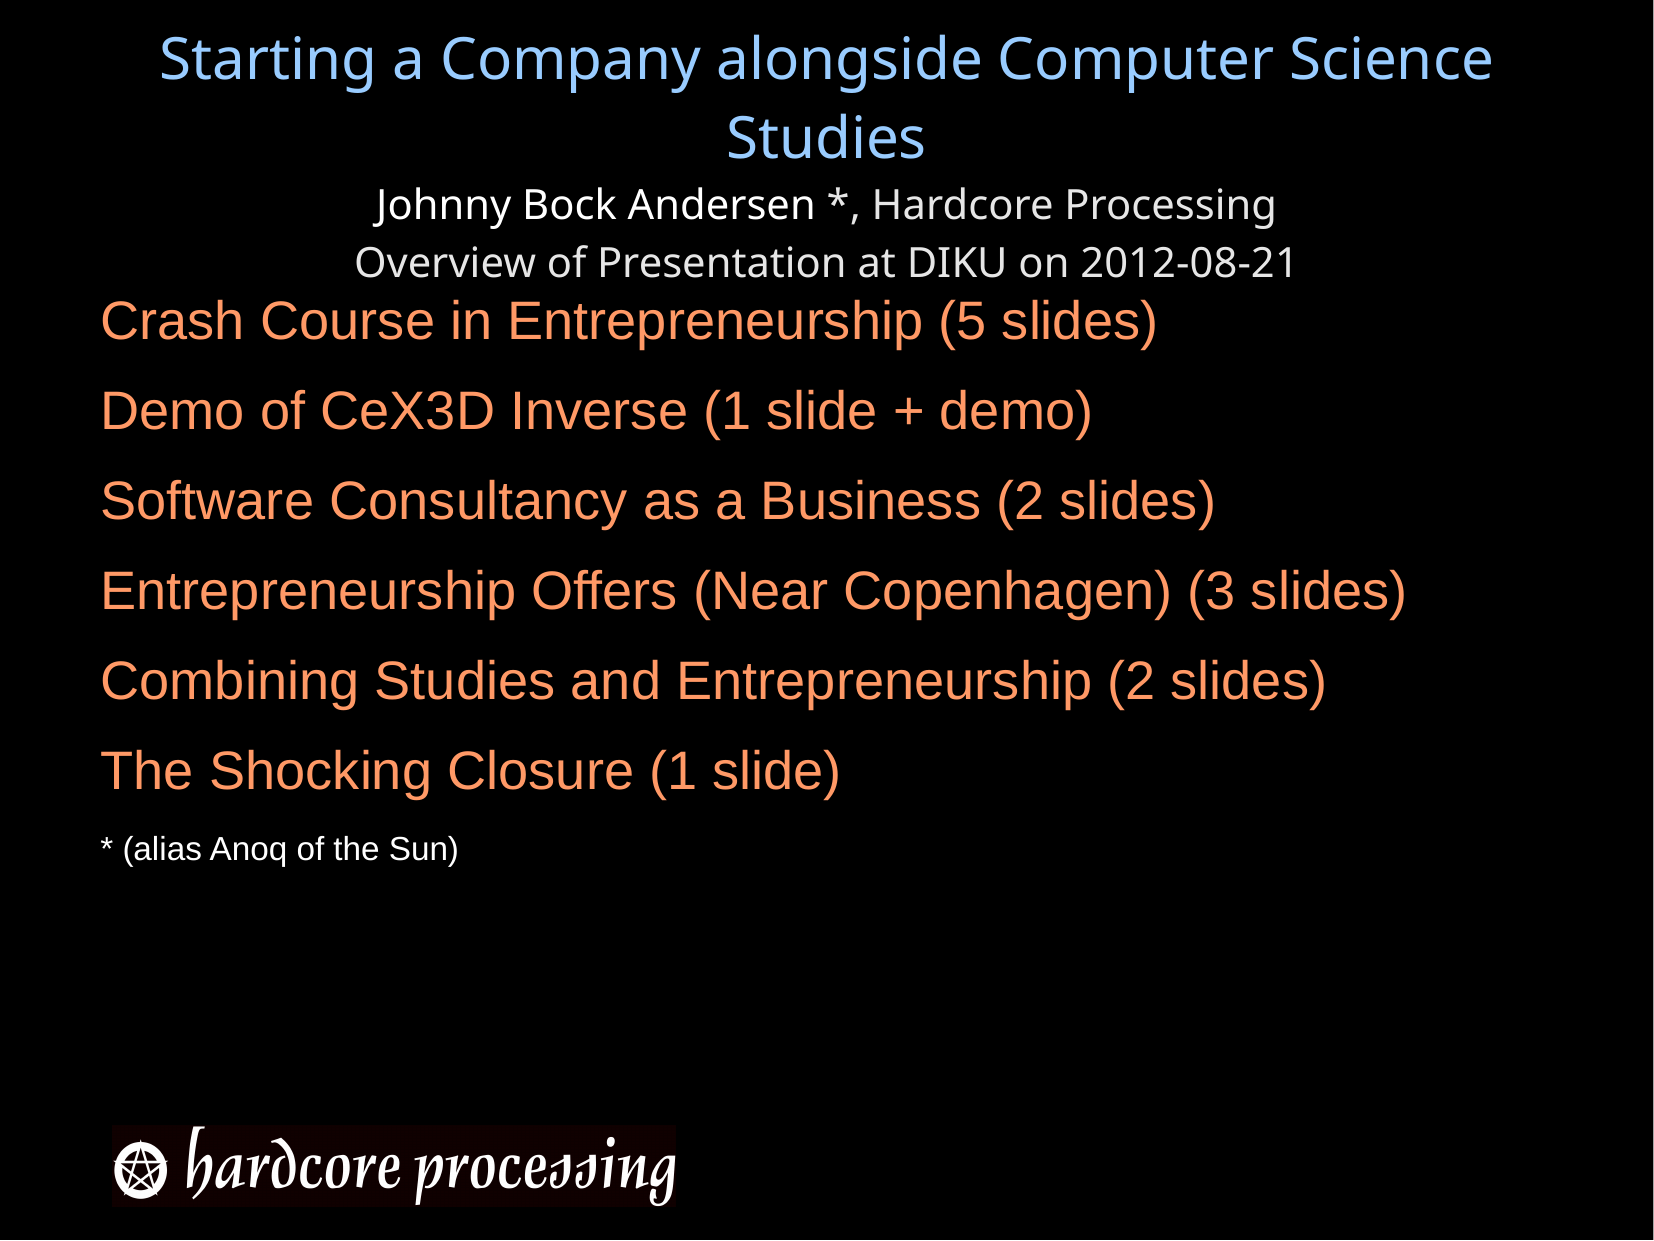

# Starting a Company alongside Computer Science Studies Johnny Bock Andersen *, Hardcore Processing Overview of Presentation at DIKU on 2012-08-21
Crash Course in Entrepreneurship (5 slides)
Demo of CeX3D Inverse (1 slide + demo)
Software Consultancy as a Business (2 slides)
Entrepreneurship Offers (Near Copenhagen) (3 slides)
Combining Studies and Entrepreneurship (2 slides)
The Shocking Closure (1 slide)
* (alias Anoq of the Sun)